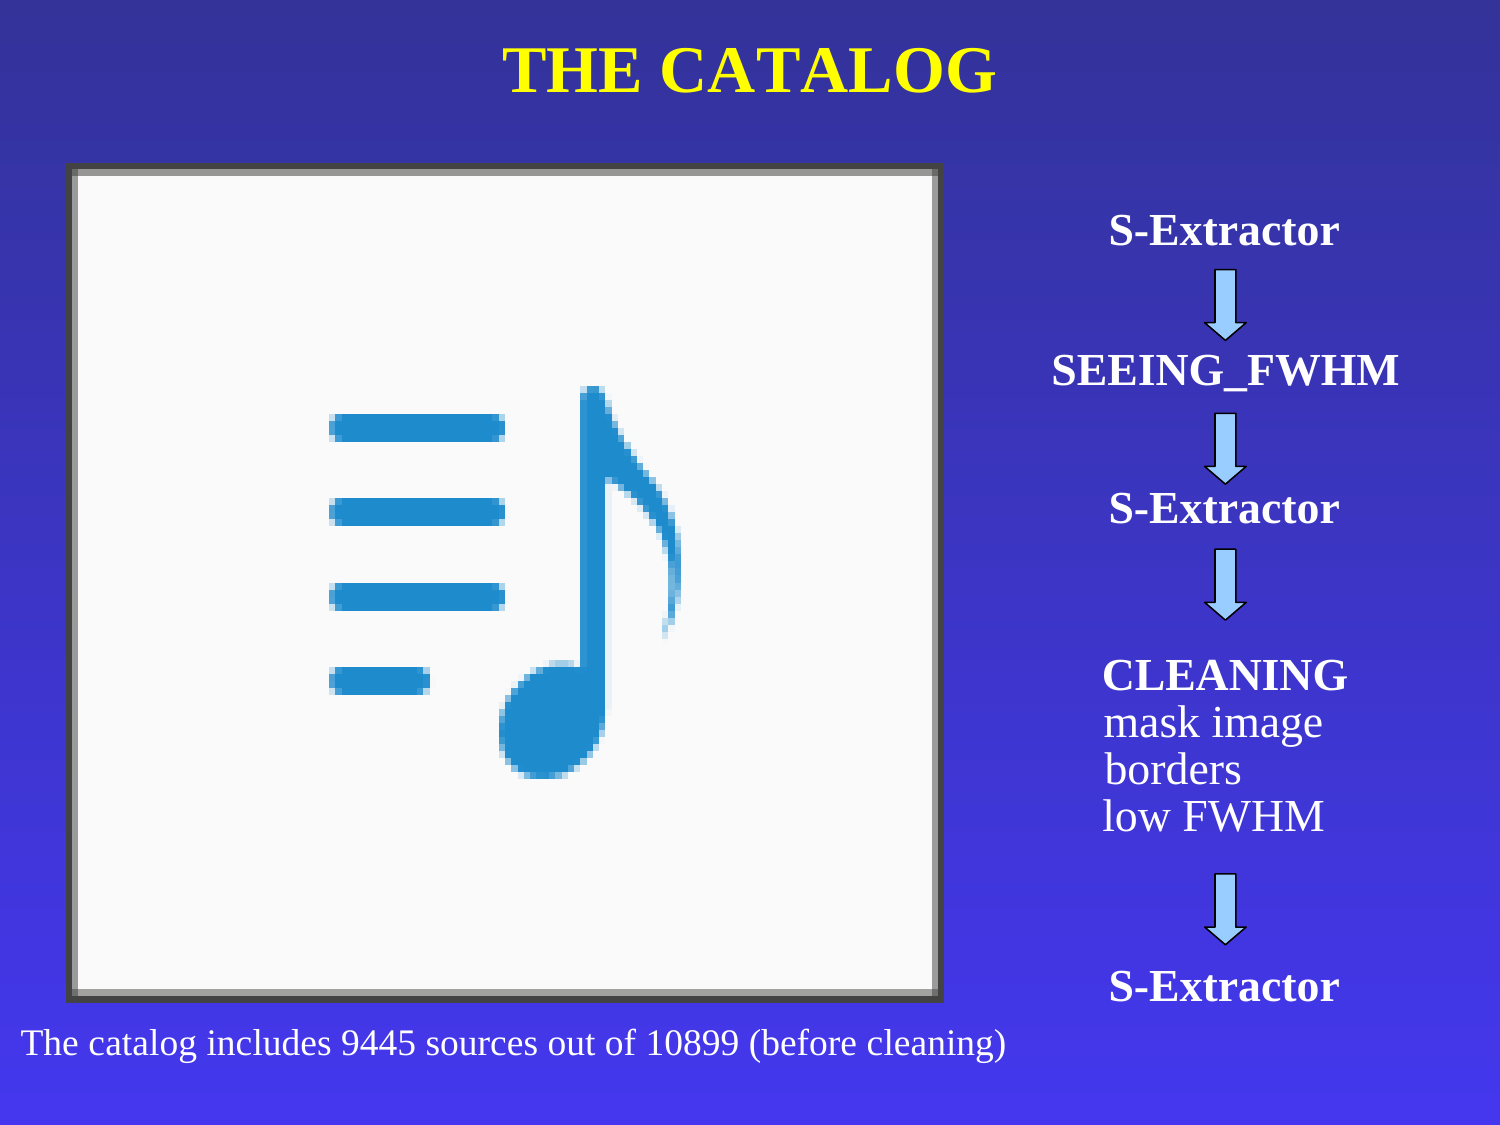

THE CATALOG
S-Extractor
SEEING_FWHM
S-Extractor
 CLEANING
 mask image
 borders
 low FWHM
S-Extractor
The catalog includes 9445 sources out of 10899 (before cleaning)‏